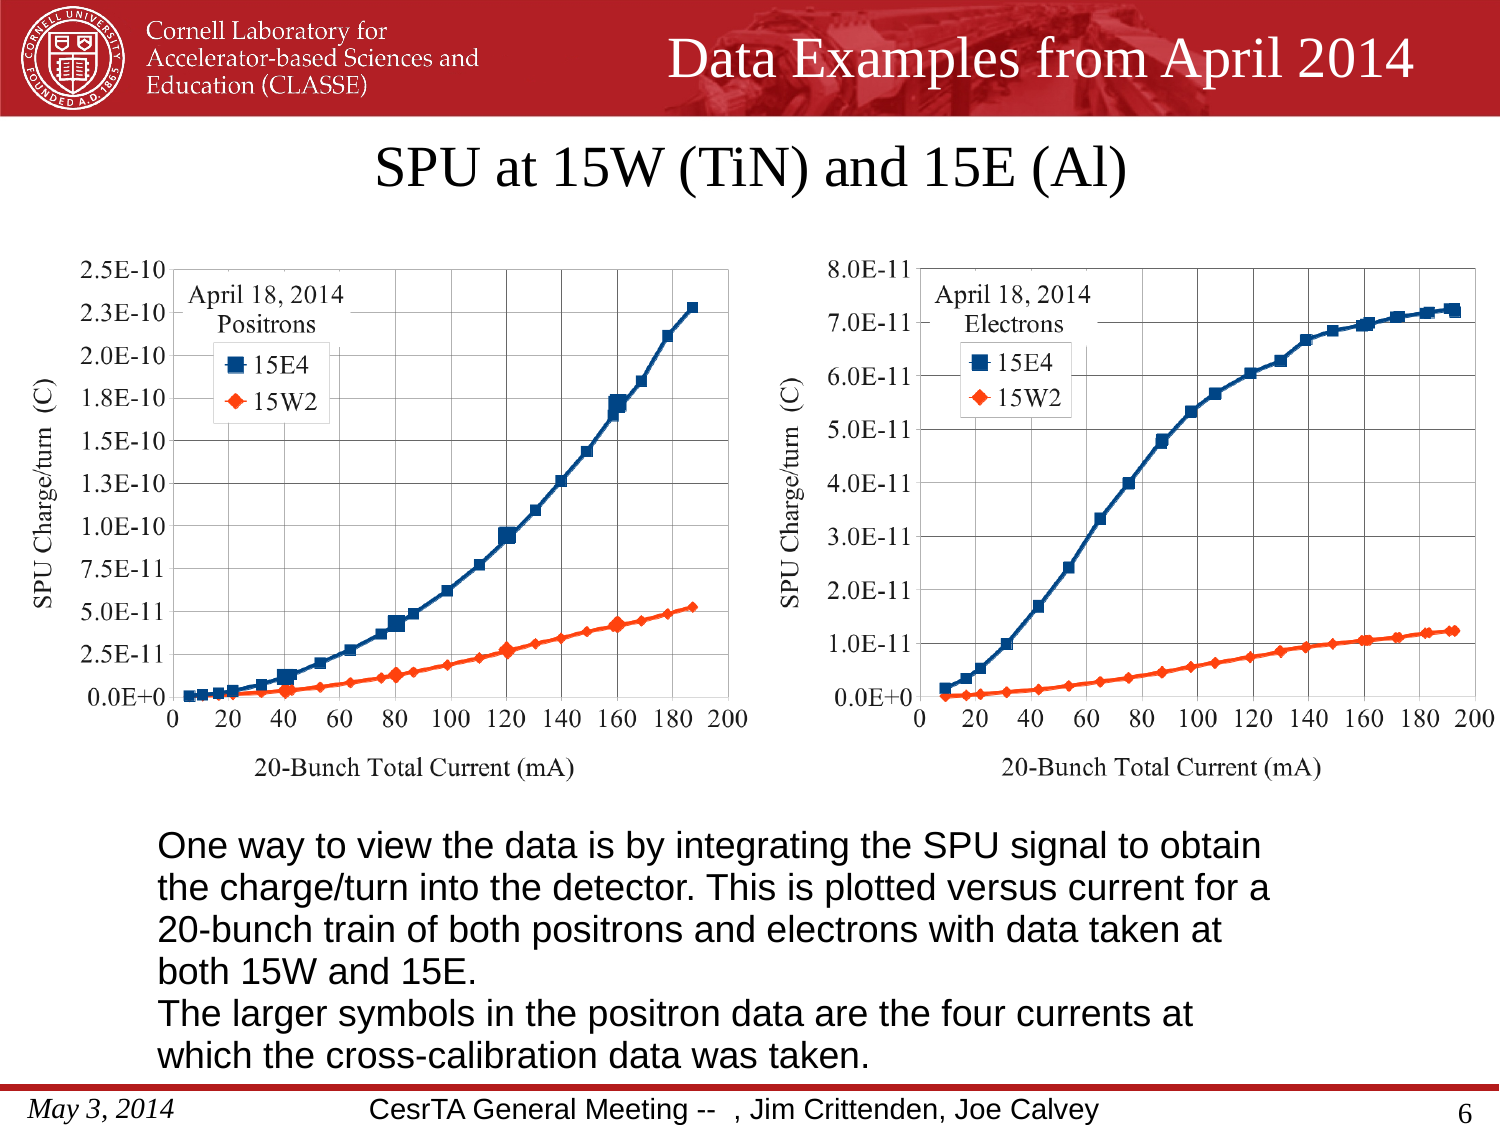

Data Examples from April 2014
#
SPU at 15W (TiN) and 15E (Al)
One way to view the data is by integrating the SPU signal to obtain the charge/turn into the detector. This is plotted versus current for a 20-bunch train of both positrons and electrons with data taken at both 15W and 15E.
The larger symbols in the positron data are the four currents at which the cross-calibration data was taken.
May 3, 2014